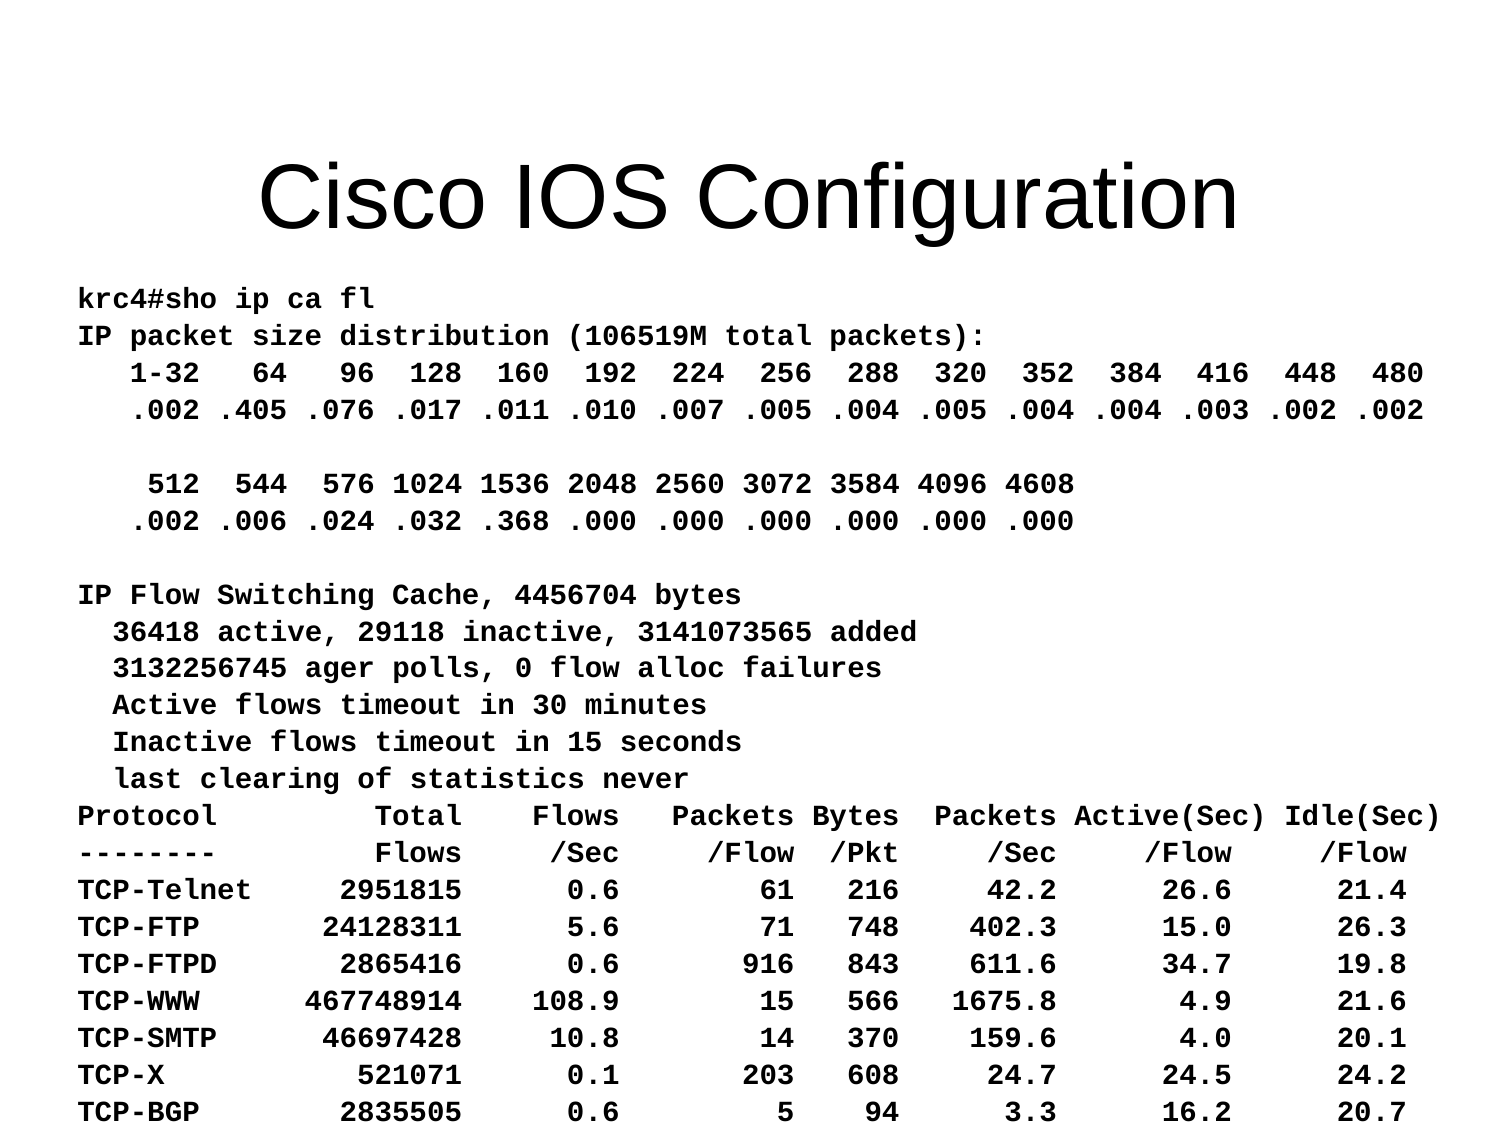

# Cisco IOS Configuration
krc4#sho ip ca fl
IP packet size distribution (106519M total packets):
 1-32 64 96 128 160 192 224 256 288 320 352 384 416 448 480
 .002 .405 .076 .017 .011 .010 .007 .005 .004 .005 .004 .004 .003 .002 .002
 512 544 576 1024 1536 2048 2560 3072 3584 4096 4608
 .002 .006 .024 .032 .368 .000 .000 .000 .000 .000 .000
IP Flow Switching Cache, 4456704 bytes
 36418 active, 29118 inactive, 3141073565 added
 3132256745 ager polls, 0 flow alloc failures
 Active flows timeout in 30 minutes
 Inactive flows timeout in 15 seconds
 last clearing of statistics never
Protocol Total Flows Packets Bytes Packets Active(Sec) Idle(Sec)
-------- Flows /Sec /Flow /Pkt /Sec /Flow /Flow
TCP-Telnet 2951815 0.6 61 216 42.2 26.6 21.4
TCP-FTP 24128311 5.6 71 748 402.3 15.0 26.3
TCP-FTPD 2865416 0.6 916 843 611.6 34.7 19.8
TCP-WWW 467748914 108.9 15 566 1675.8 4.9 21.6
TCP-SMTP 46697428 10.8 14 370 159.6 4.0 20.1
TCP-X 521071 0.1 203 608 24.7 24.5 24.2
TCP-BGP 2835505 0.6 5 94 3.3 16.2 20.7